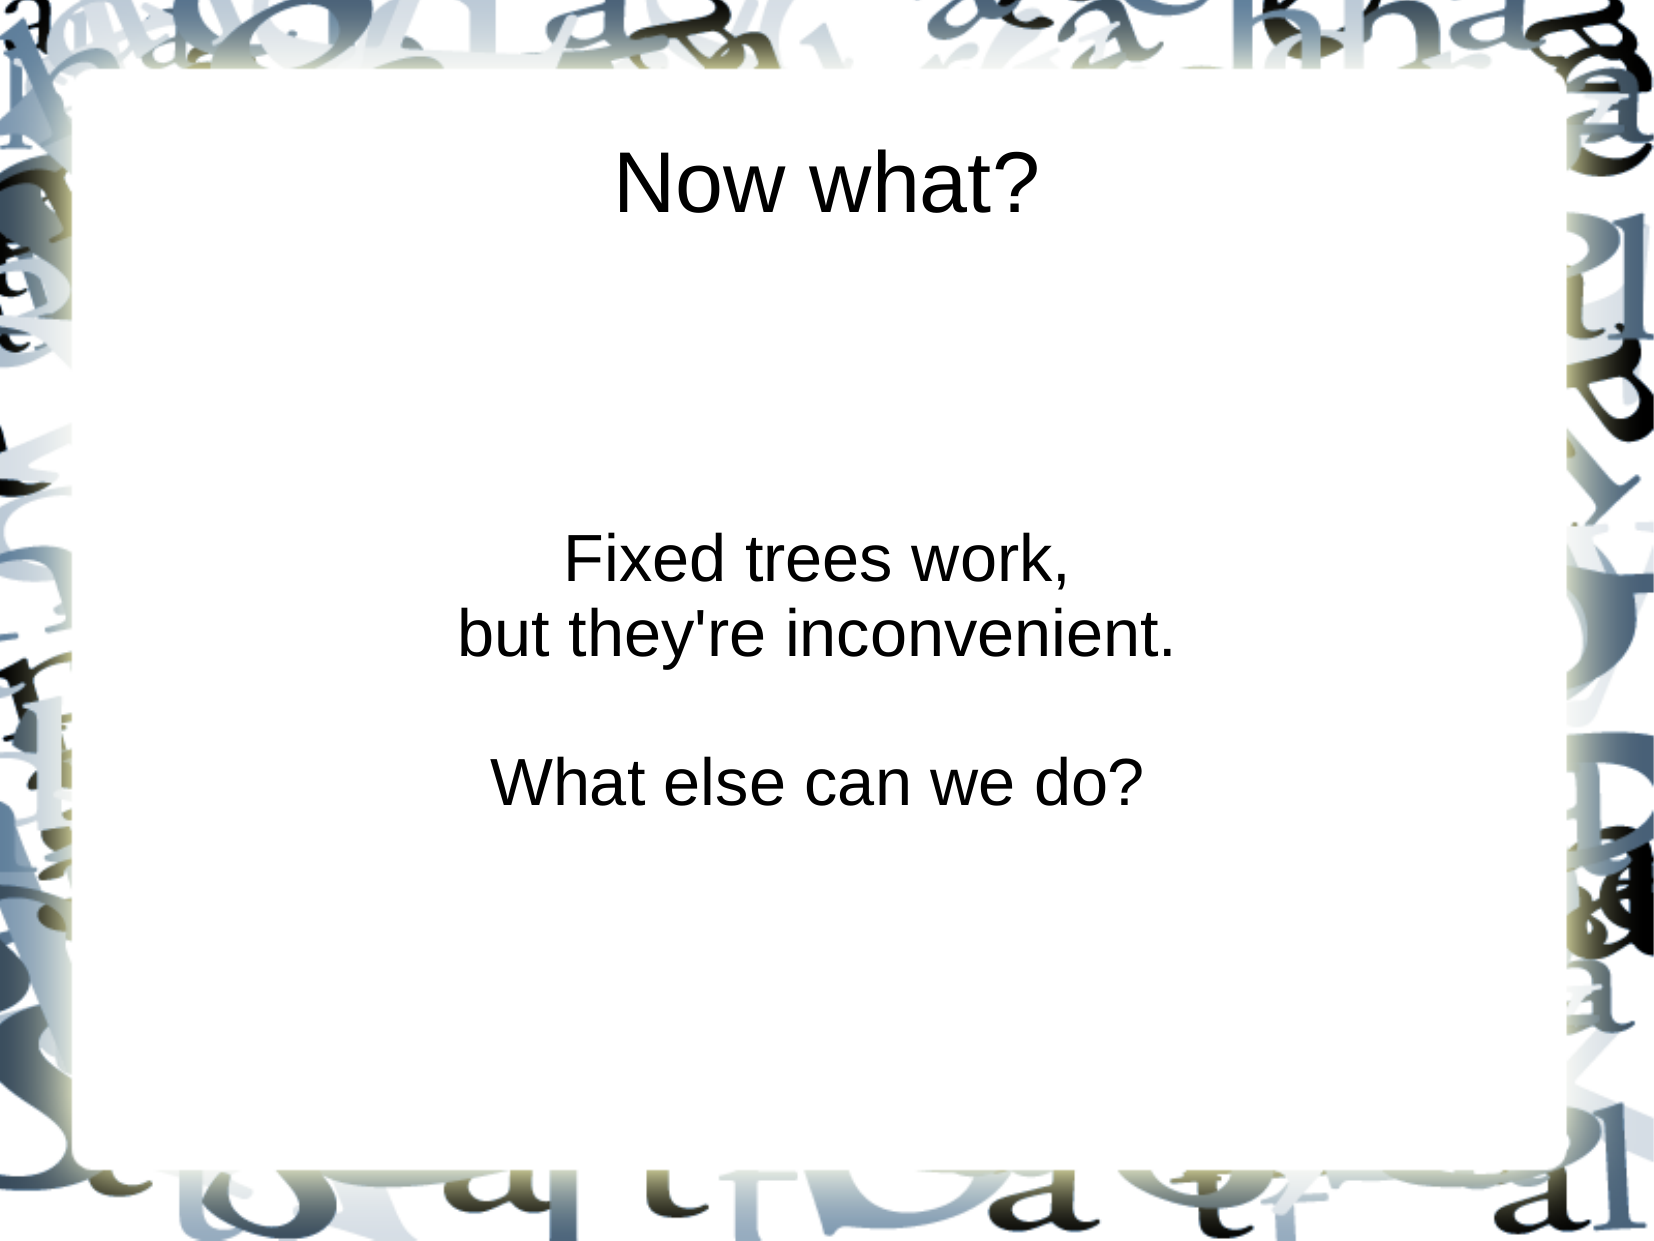

# Now what?
Fixed trees work,
but they're inconvenient.
What else can we do?